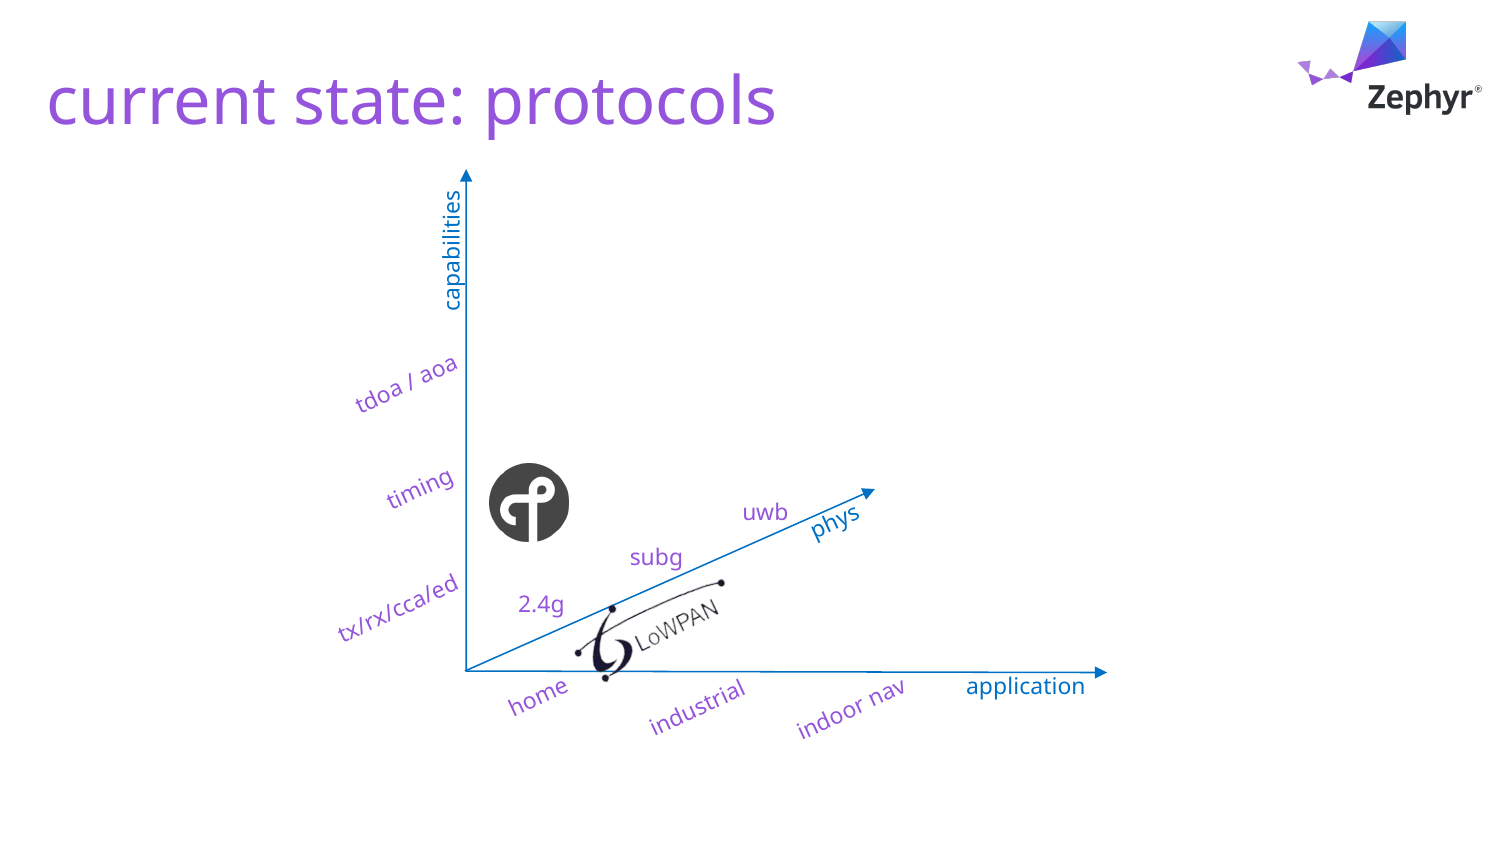

# current state: protocols
capabilities
tdoa / aoa
uwb
phys
timing
subg
2.4g
tx/rx/cca/ed
application
industrial
home
indoor nav